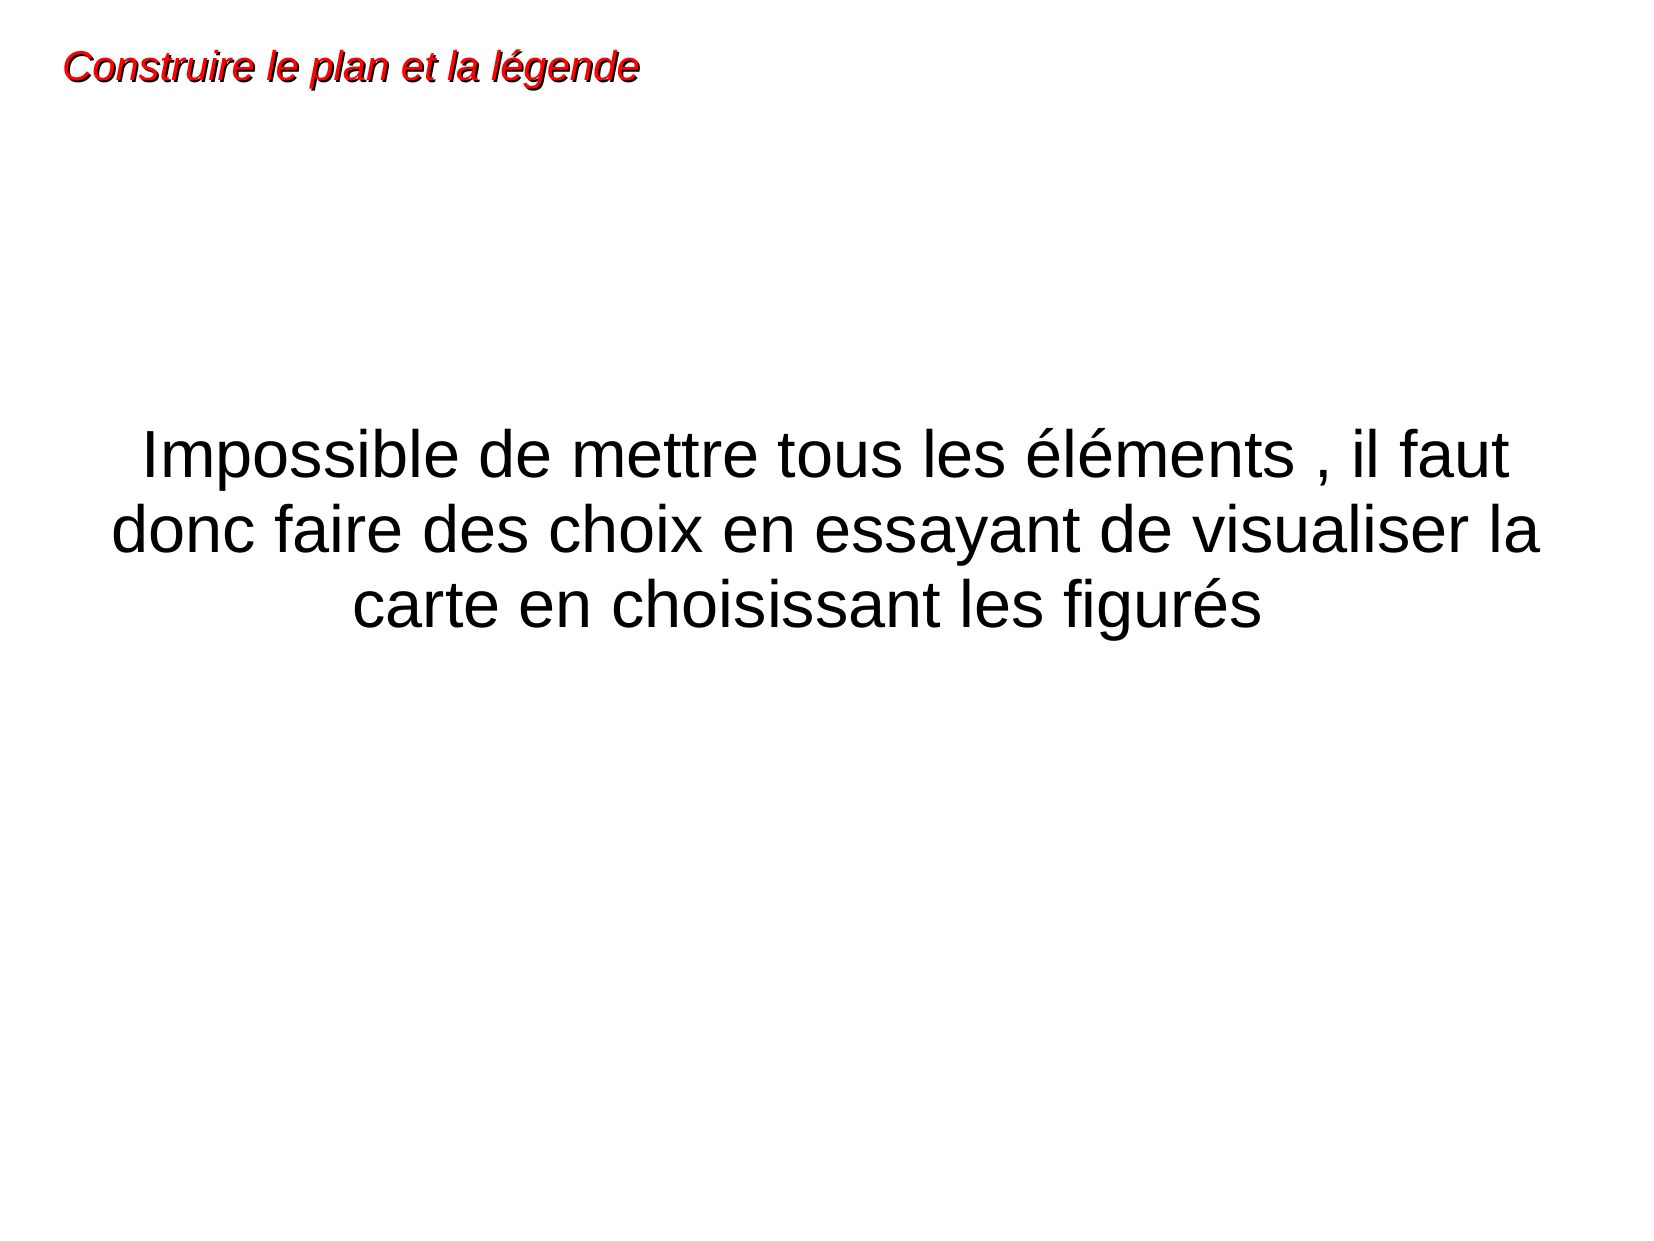

Construire le plan et la légende
# Impossible de mettre tous les éléments , il faut donc faire des choix en essayant de visualiser la carte en choisissant les figurés